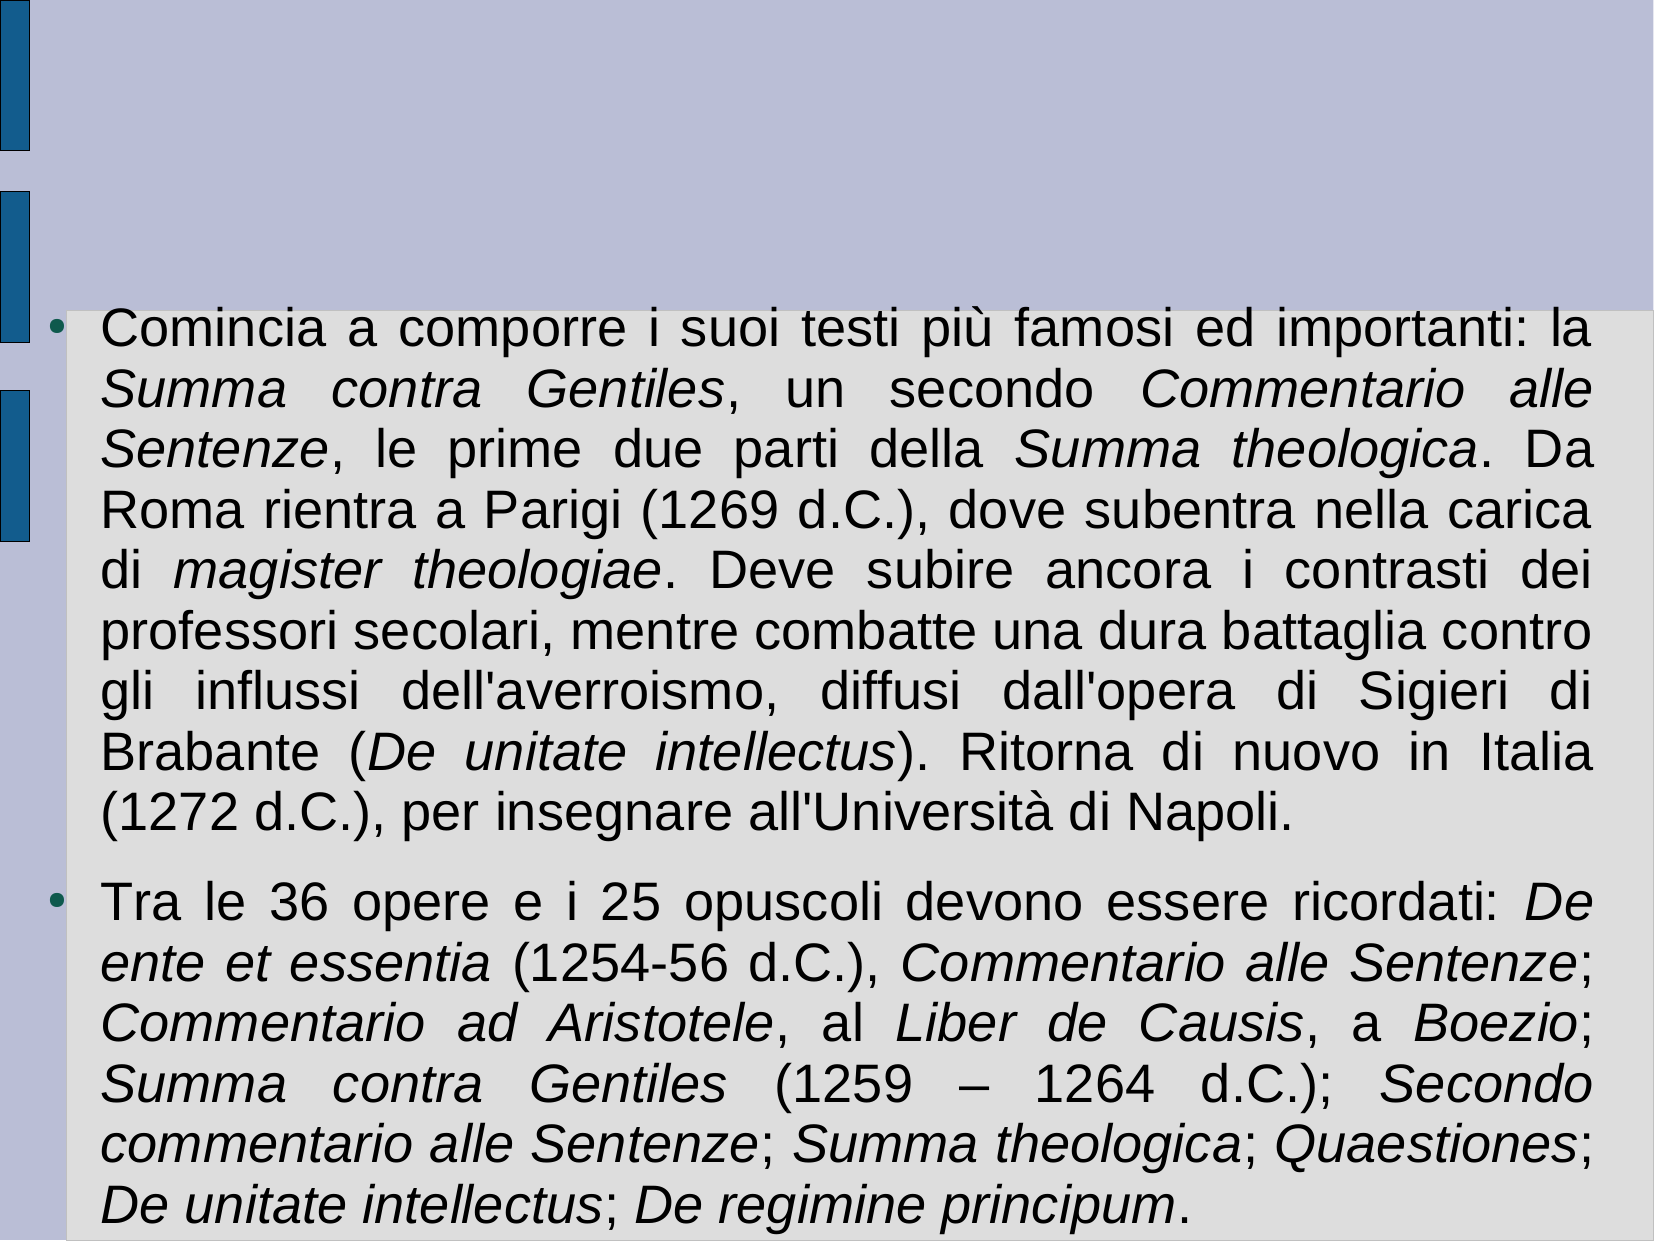

#
Comincia a comporre i suoi testi più famosi ed importanti: la Summa contra Gentiles, un secondo Commentario alle Sentenze, le prime due parti della Summa theologica. Da Roma rientra a Parigi (1269 d.C.), dove subentra nella carica di magister theologiae. Deve subire ancora i contrasti dei professori secolari, mentre combatte una dura battaglia contro gli influssi dell'averroismo, diffusi dall'opera di Sigieri di Brabante (De unitate intellectus). Ritorna di nuovo in Italia (1272 d.C.), per insegnare all'Università di Napoli.
Tra le 36 opere e i 25 opuscoli devono essere ricordati: De ente et essentia (1254-56 d.C.), Commentario alle Sentenze; Commentario ad Aristotele, al Liber de Causis, a Boezio; Summa contra Gentiles (1259 – 1264 d.C.); Secondo commentario alle Sentenze; Summa theologica; Quaestiones; De unitate intellectus; De regimine principum.